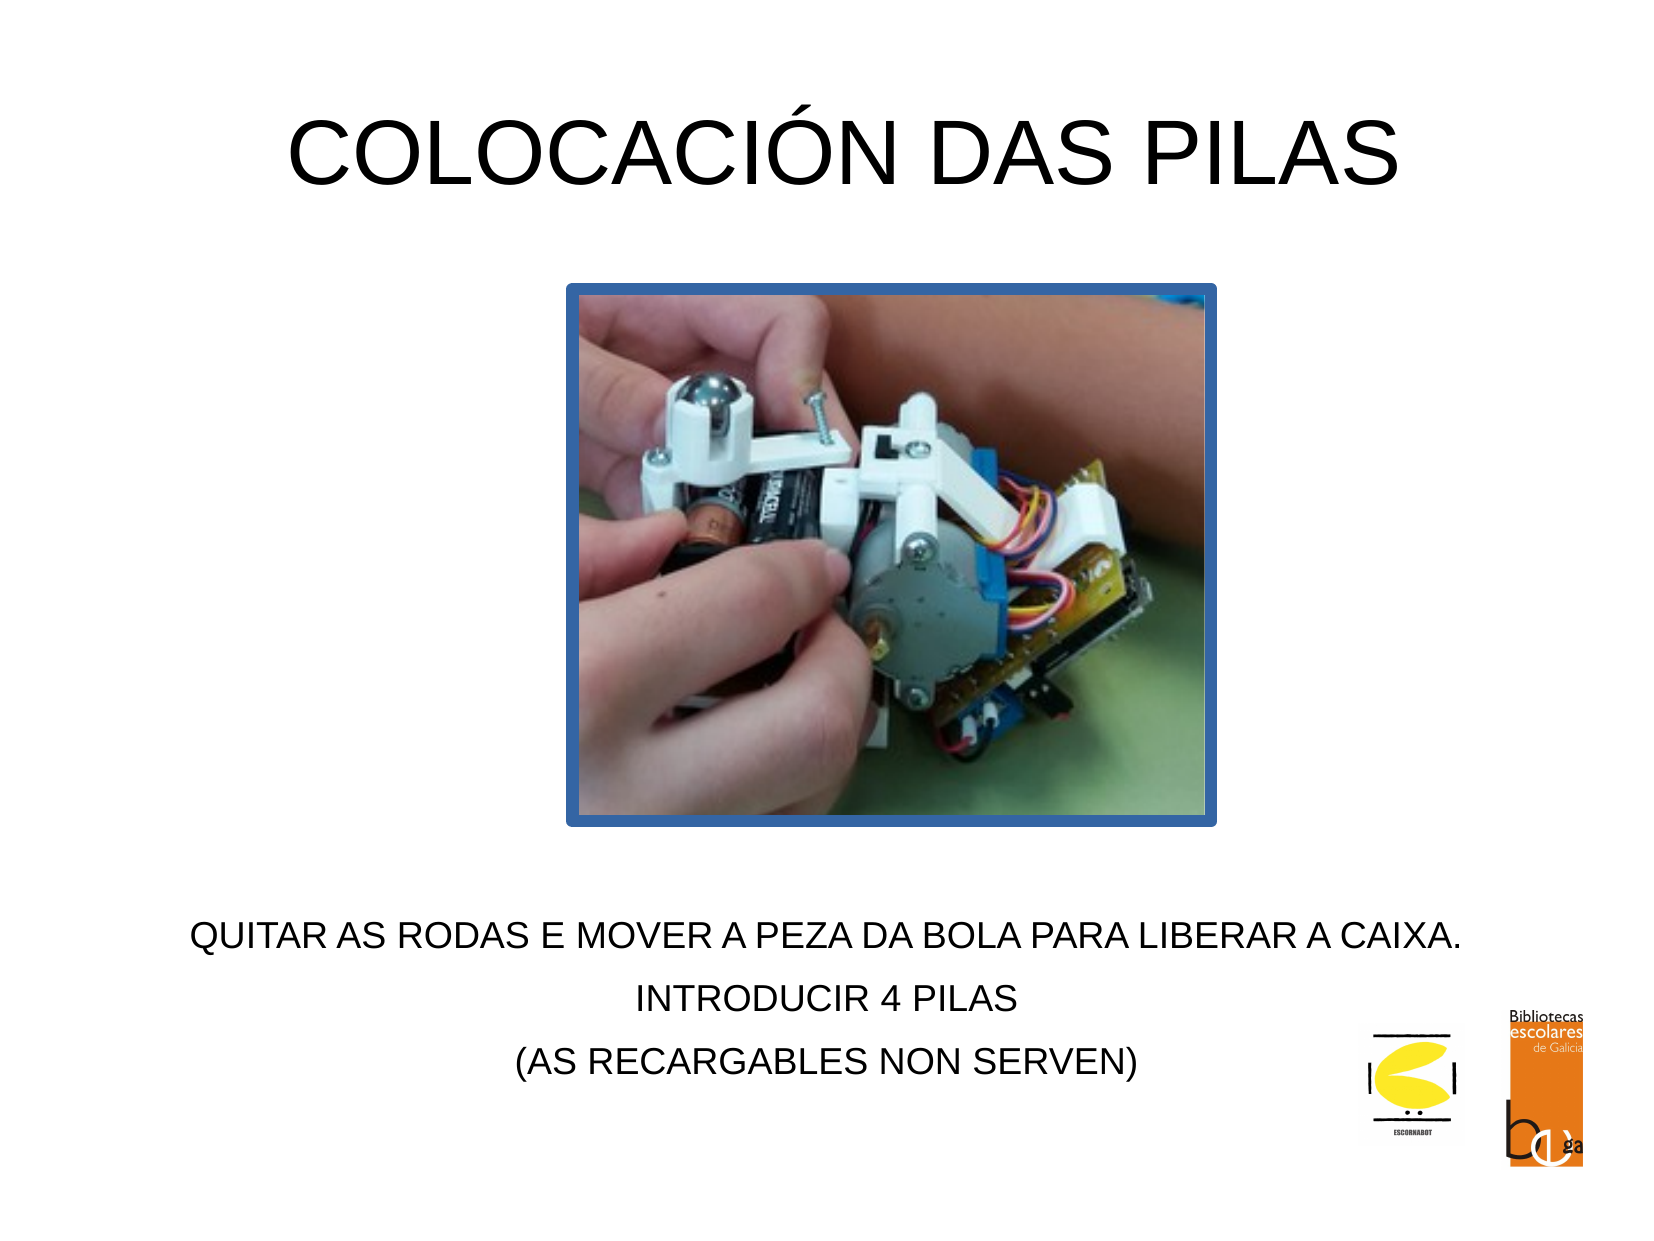

# COLOCACIÓN DAS PILAS
QUITAR AS RODAS E MOVER A PEZA DA BOLA PARA LIBERAR A CAIXA. INTRODUCIR 4 PILAS
(AS RECARGABLES NON SERVEN)